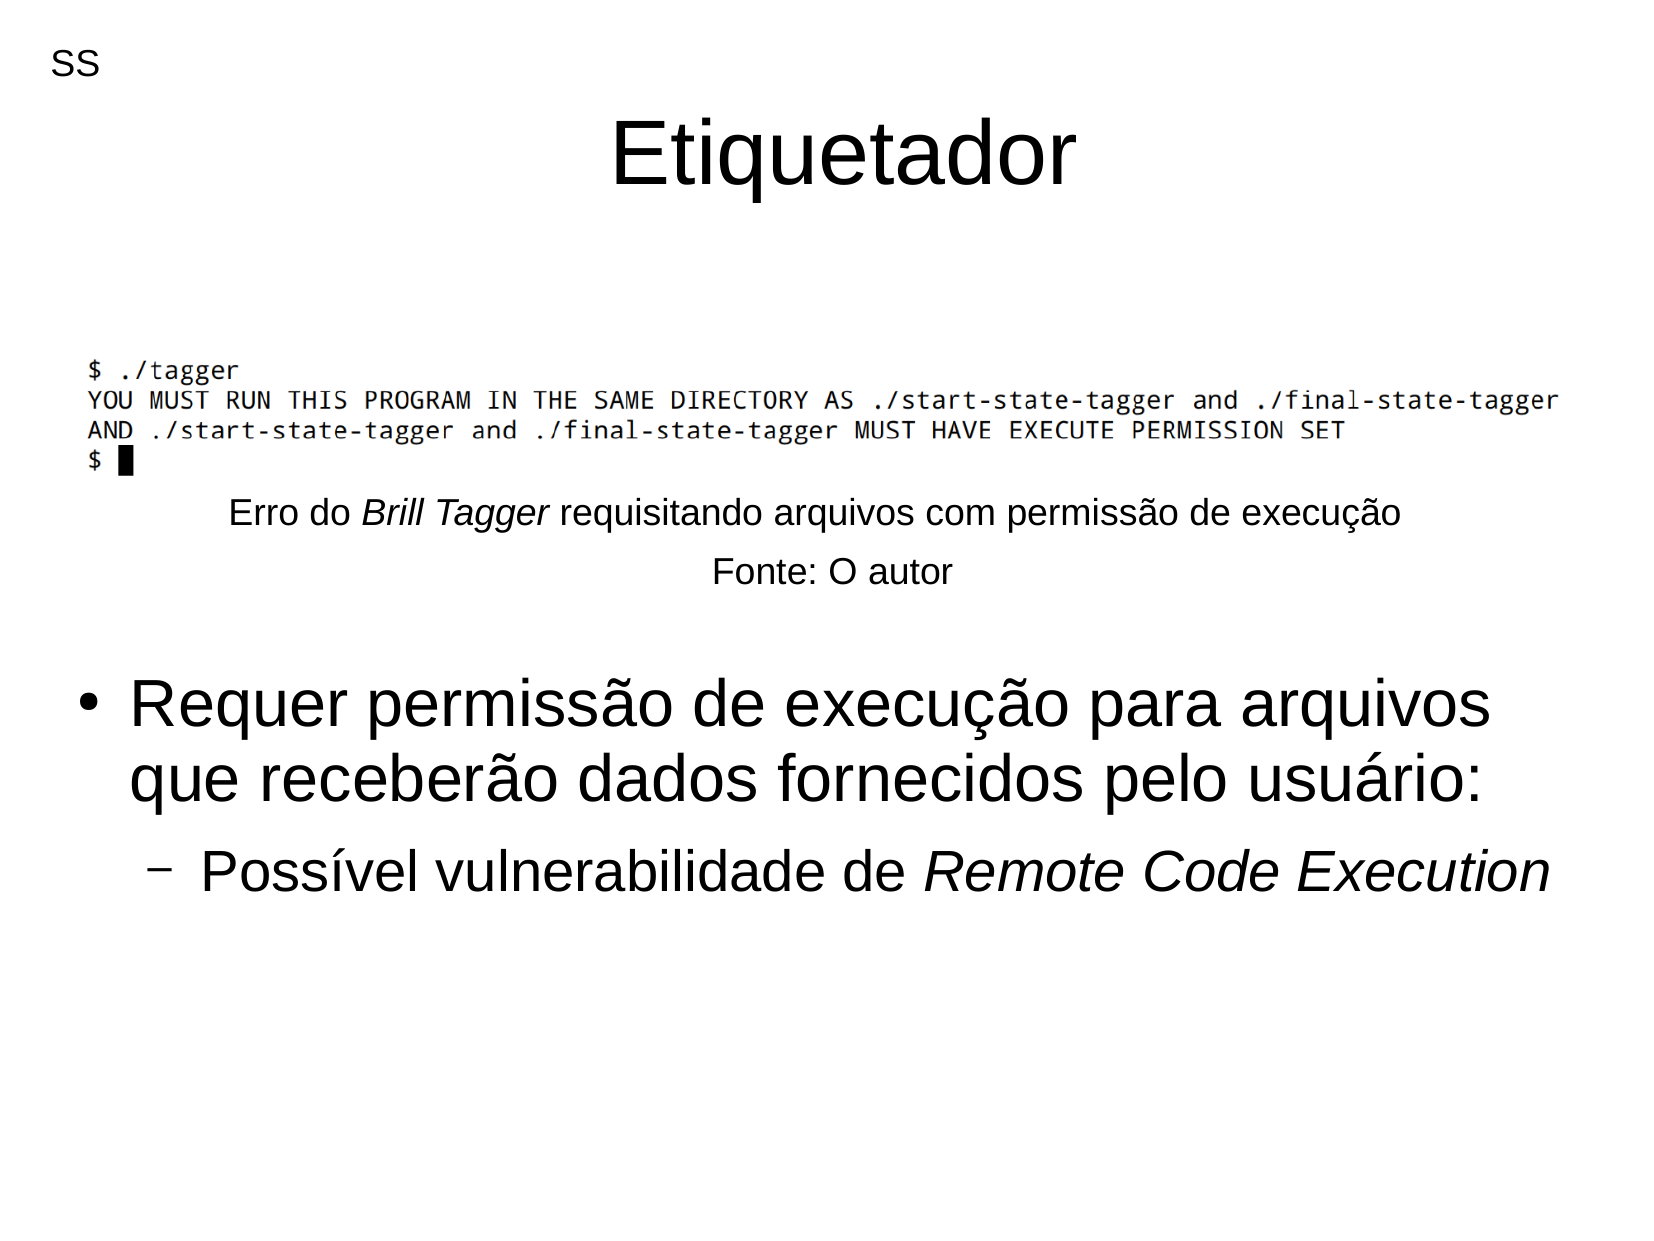

SS
# Etiquetador
Erro do Brill Tagger requisitando arquivos com permissão de execução
Fonte: O autor
Requer permissão de execução para arquivos que receberão dados fornecidos pelo usuário:
Possível vulnerabilidade de Remote Code Execution